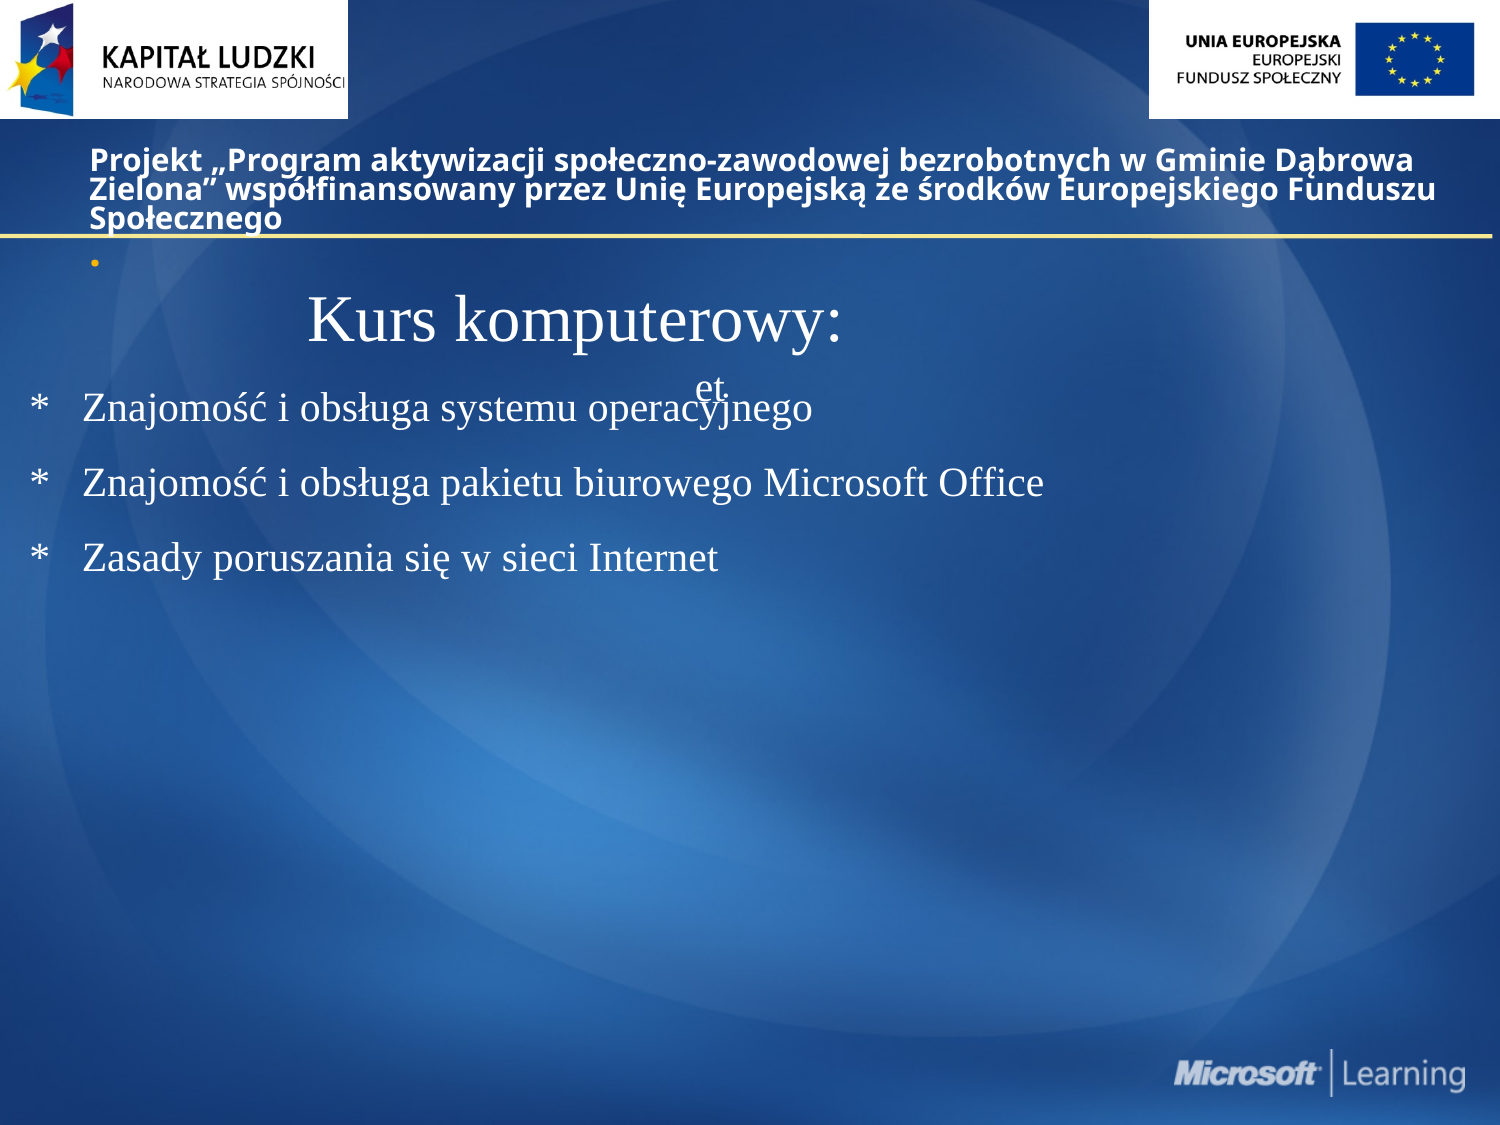

Projekt „Program aktywizacji społeczno-zawodowej bezrobotnych w Gminie Dąbrowa Zielona” współfinansowany przez Unię Europejską ze środków Europejskiego Funduszu Społecznego
.
 Kurs komputerowy:
* Znajomość i obsługa systemu operacyjnego
* Znajomość i obsługa pakietu biurowego Microsoft Office
* Zasady poruszania się w sieci Internet
et